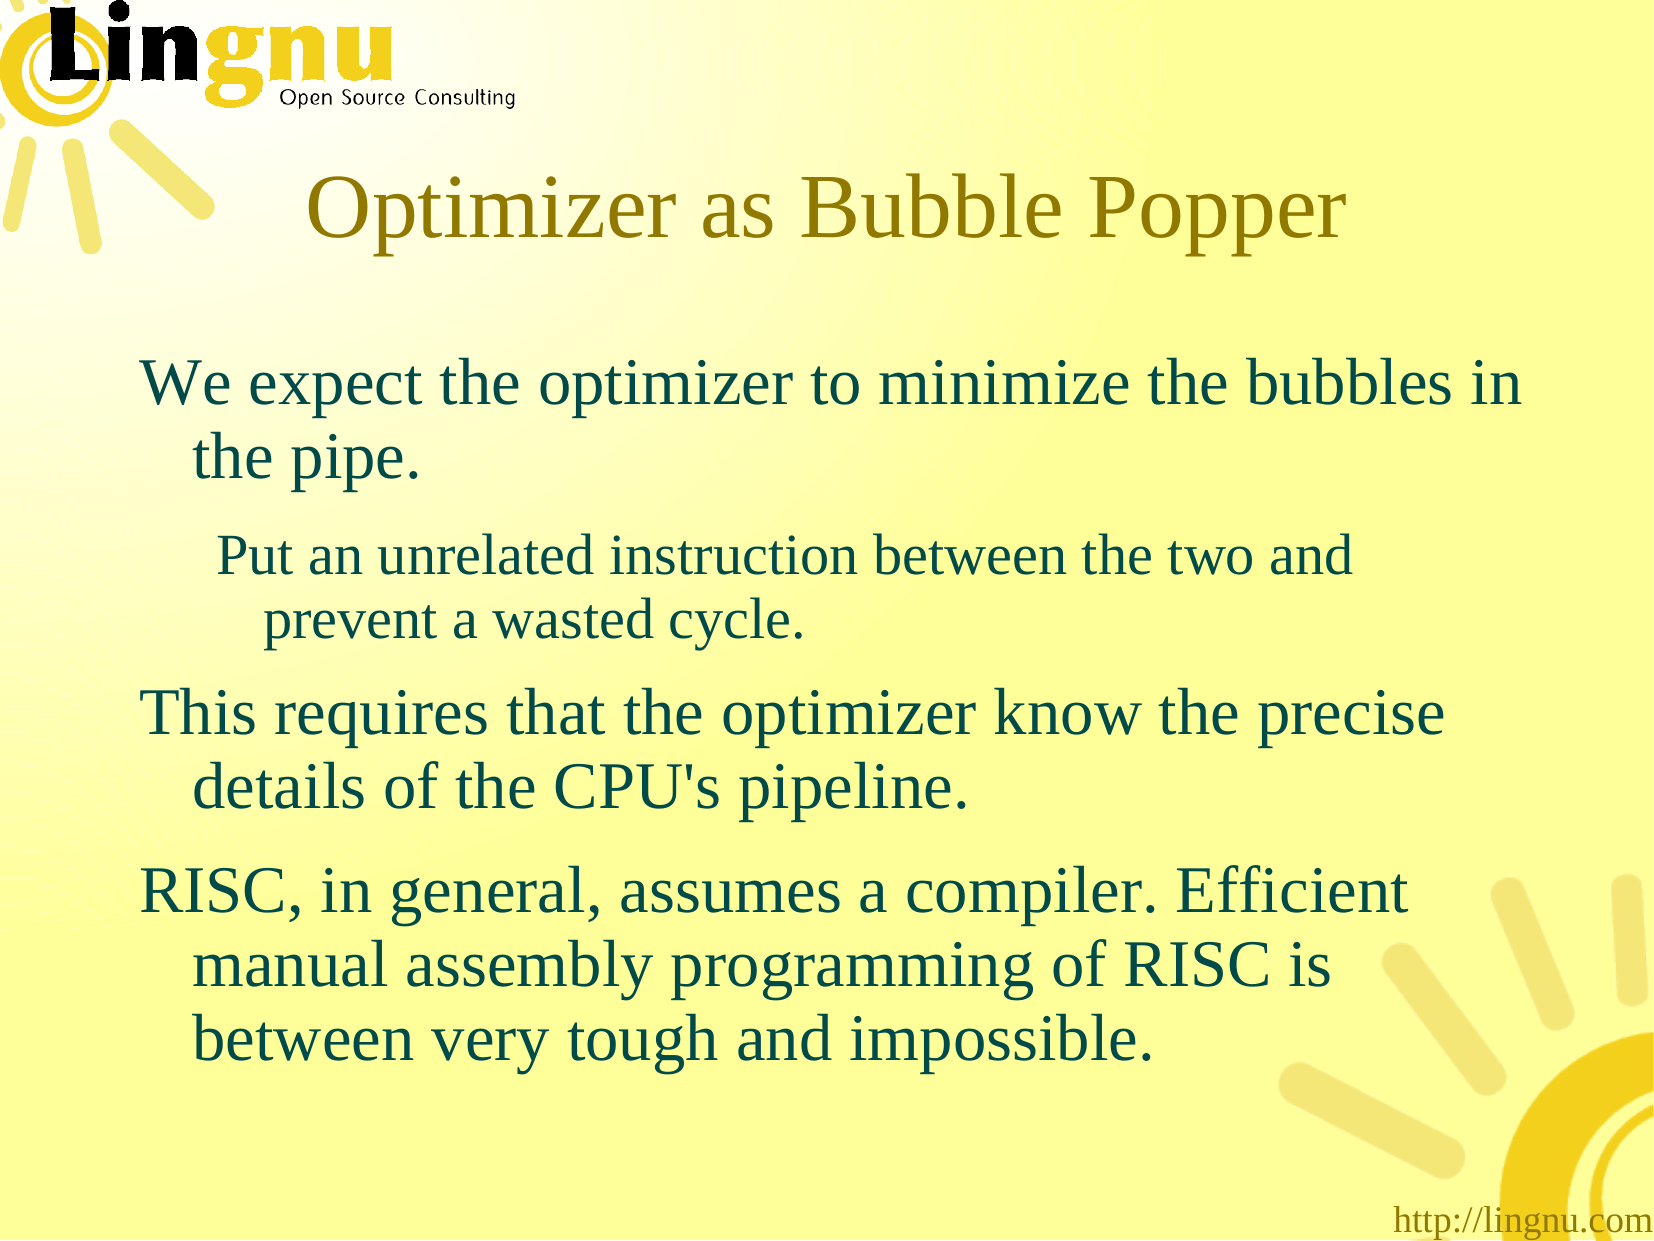

# Optimizer as Bubble Popper
We expect the optimizer to minimize the bubbles in the pipe.
Put an unrelated instruction between the two and prevent a wasted cycle.
This requires that the optimizer know the precise details of the CPU's pipeline.
RISC, in general, assumes a compiler. Efficient manual assembly programming of RISC is between very tough and impossible.